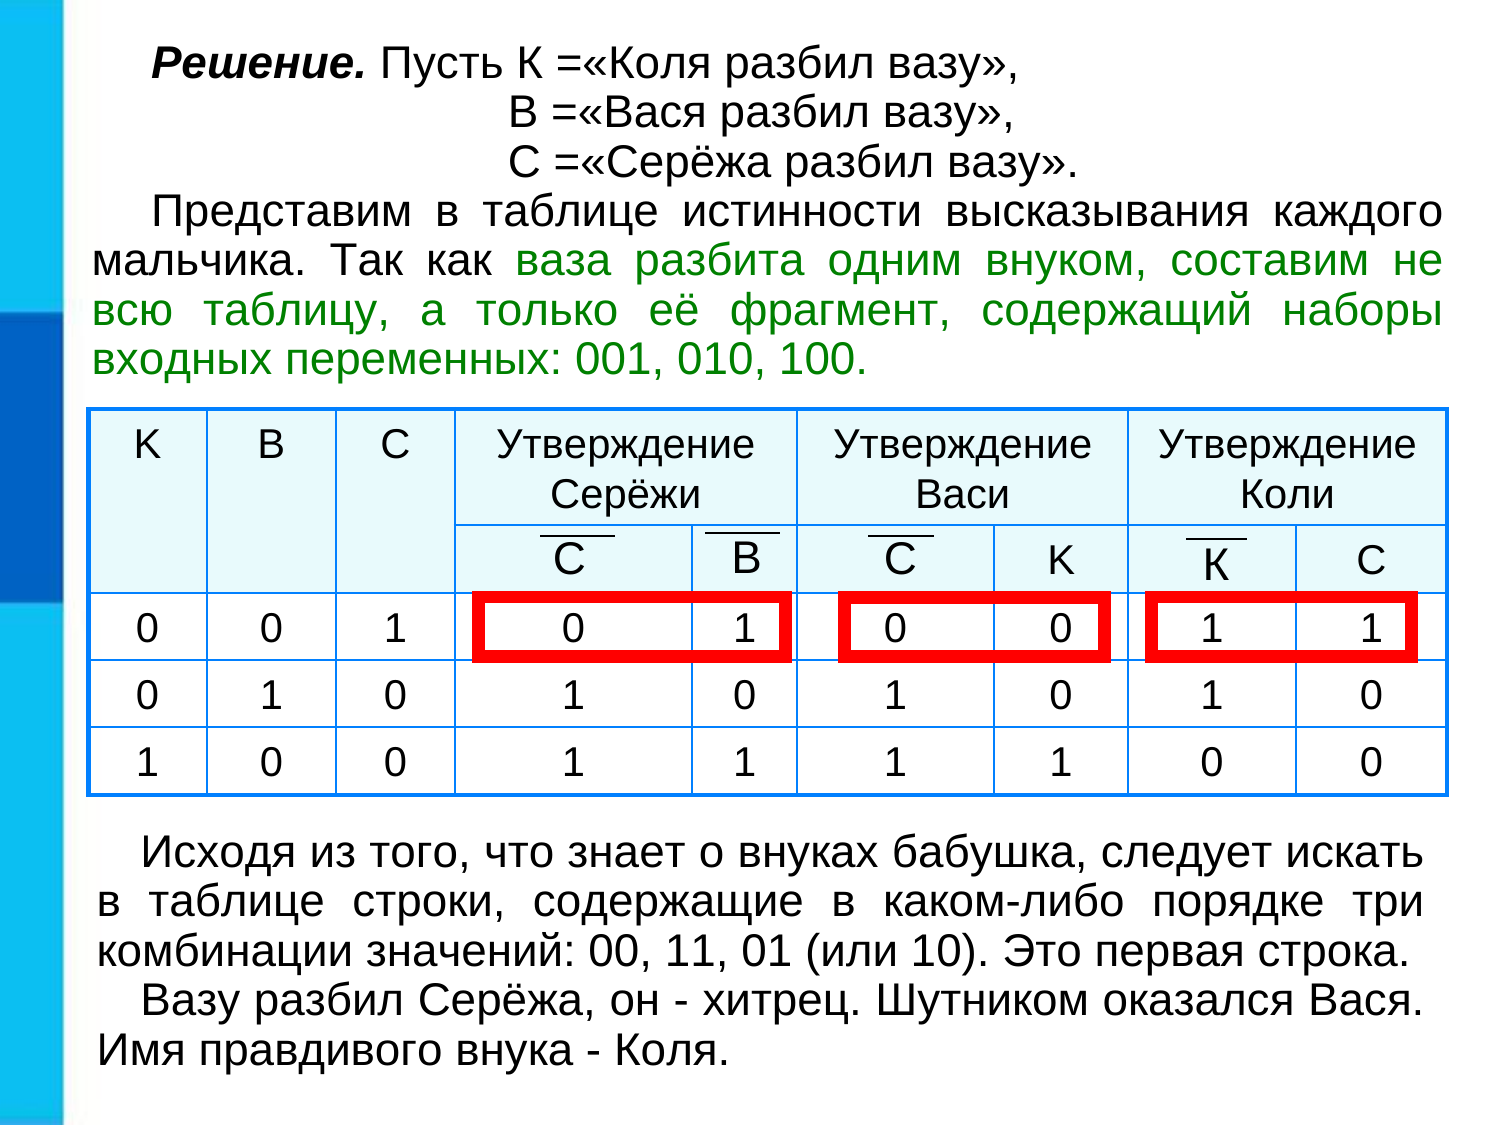

Решение. Пусть К =«Коля разбил вазу»,
 В =«Вася разбил вазу»,
 С =«Серёжа разбил вазу».
Представим в таблице истинности высказывания каждого мальчика. Так как ваза разбита одним внуком, составим не всю таблицу, а только её фрагмент, содержащий наборы входных переменных: 001, 010, 100.
| K | B | C | Утверждение Серёжи | | Утверждение Васи | | Утверждение Коли | |
| --- | --- | --- | --- | --- | --- | --- | --- | --- |
| | | | | | | K | | C |
| 0 | 0 | 1 | 0 | 1 | 0 | 0 | 1 | 1 |
| 0 | 1 | 0 | 1 | 0 | 1 | 0 | 1 | 0 |
| 1 | 0 | 0 | 1 | 1 | 1 | 1 | 0 | 0 |
 В
 С
 С
 К
Исходя из того, что знает о внуках бабушка, следует искать в таблице строки, содержащие в каком-либо порядке три комбинации значений: 00, 11, 01 (или 10). Это первая строка.
Вазу разбил Серёжа, он - хитрец. Шутником оказался Вася. Имя правдивого внука - Коля.